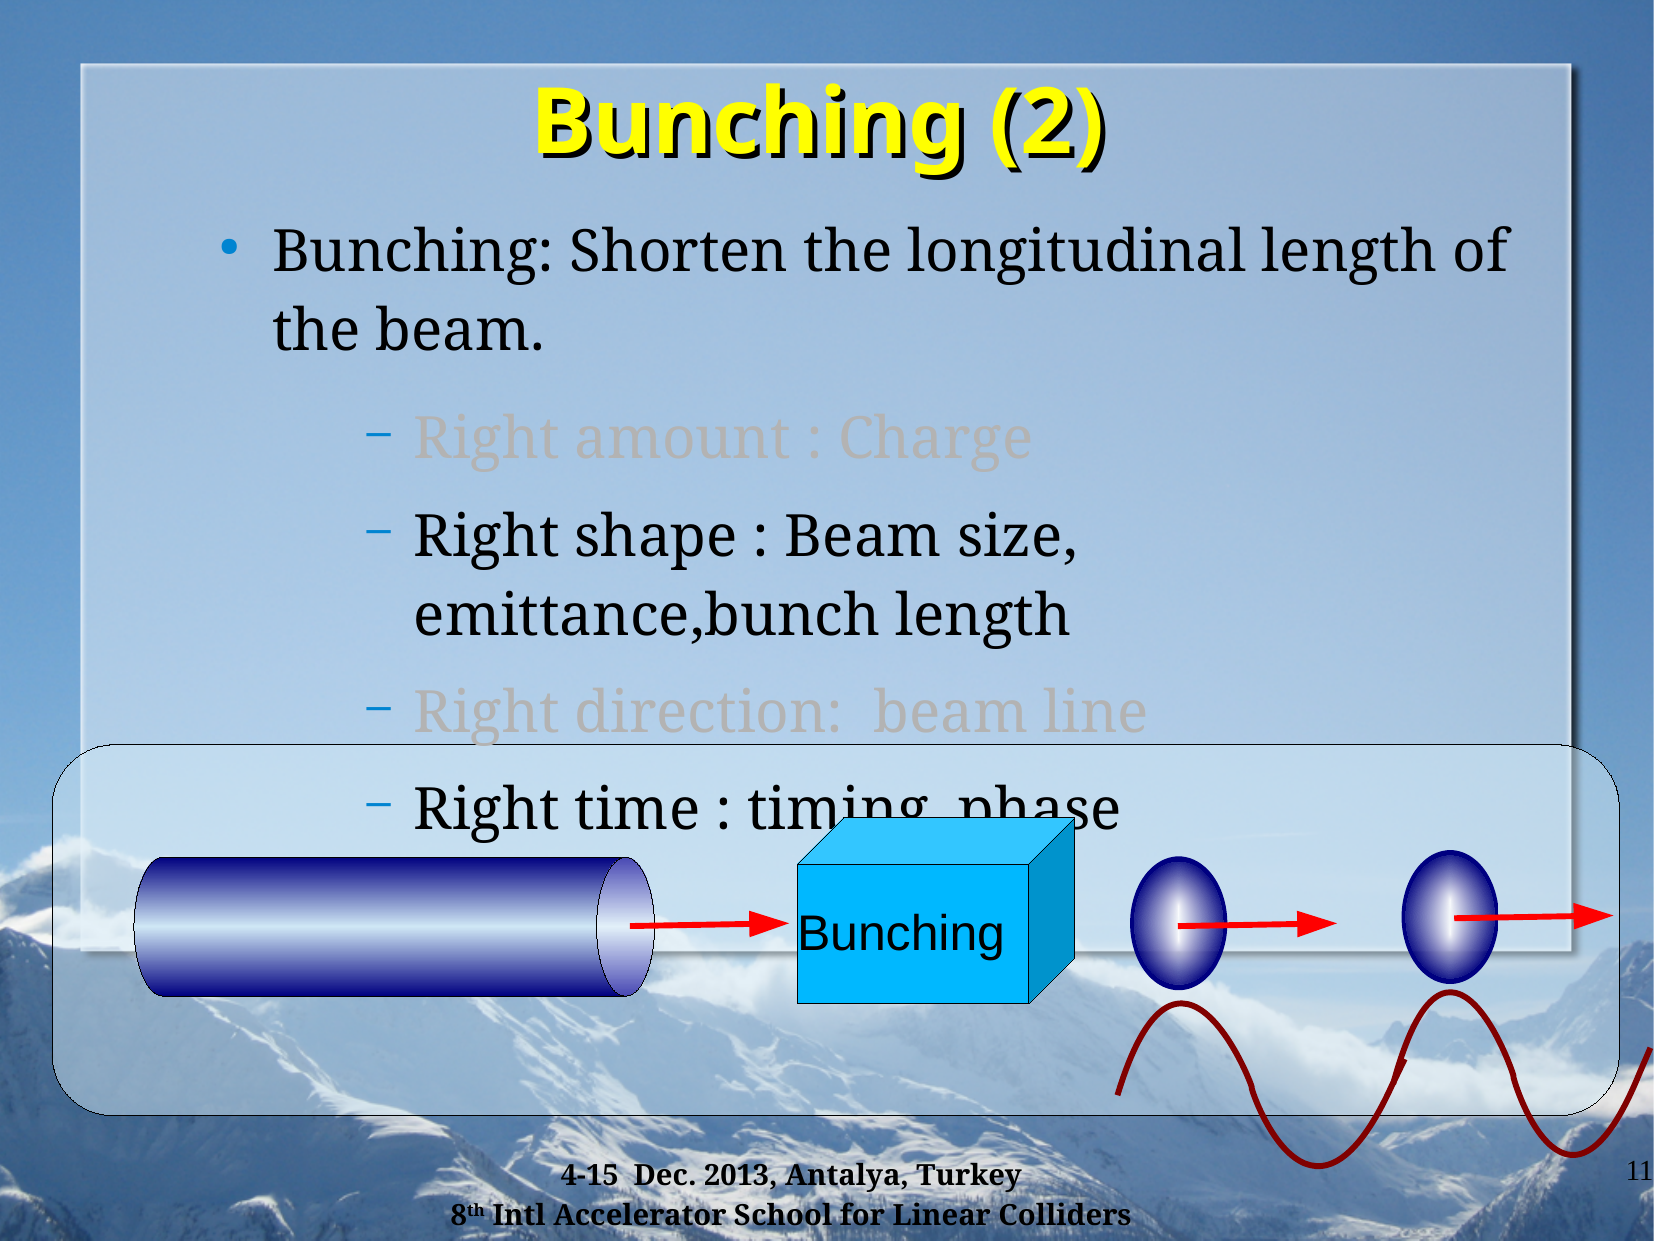

# Bunching (2)
Bunching: Shorten the longitudinal length of the beam.
Right amount : Charge
Right shape : Beam size, emittance,bunch length
Right direction: beam line
Right time : timing, phase
Bunching
3.2nC
11